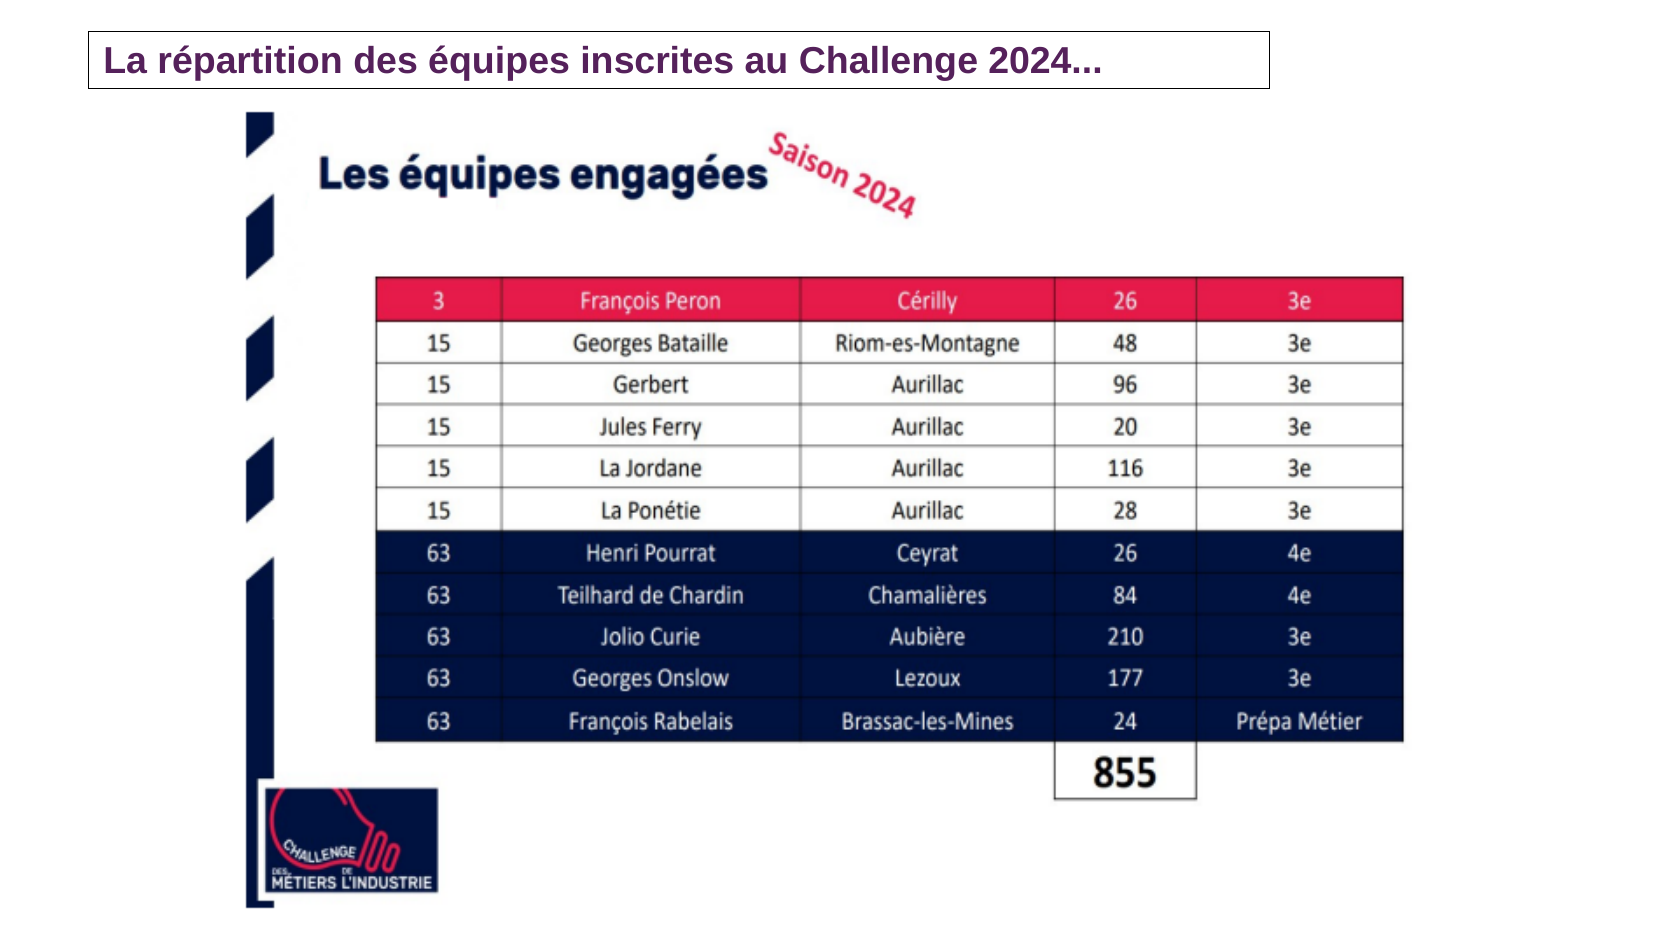

La répartition des équipes inscrites au Challenge 2024...